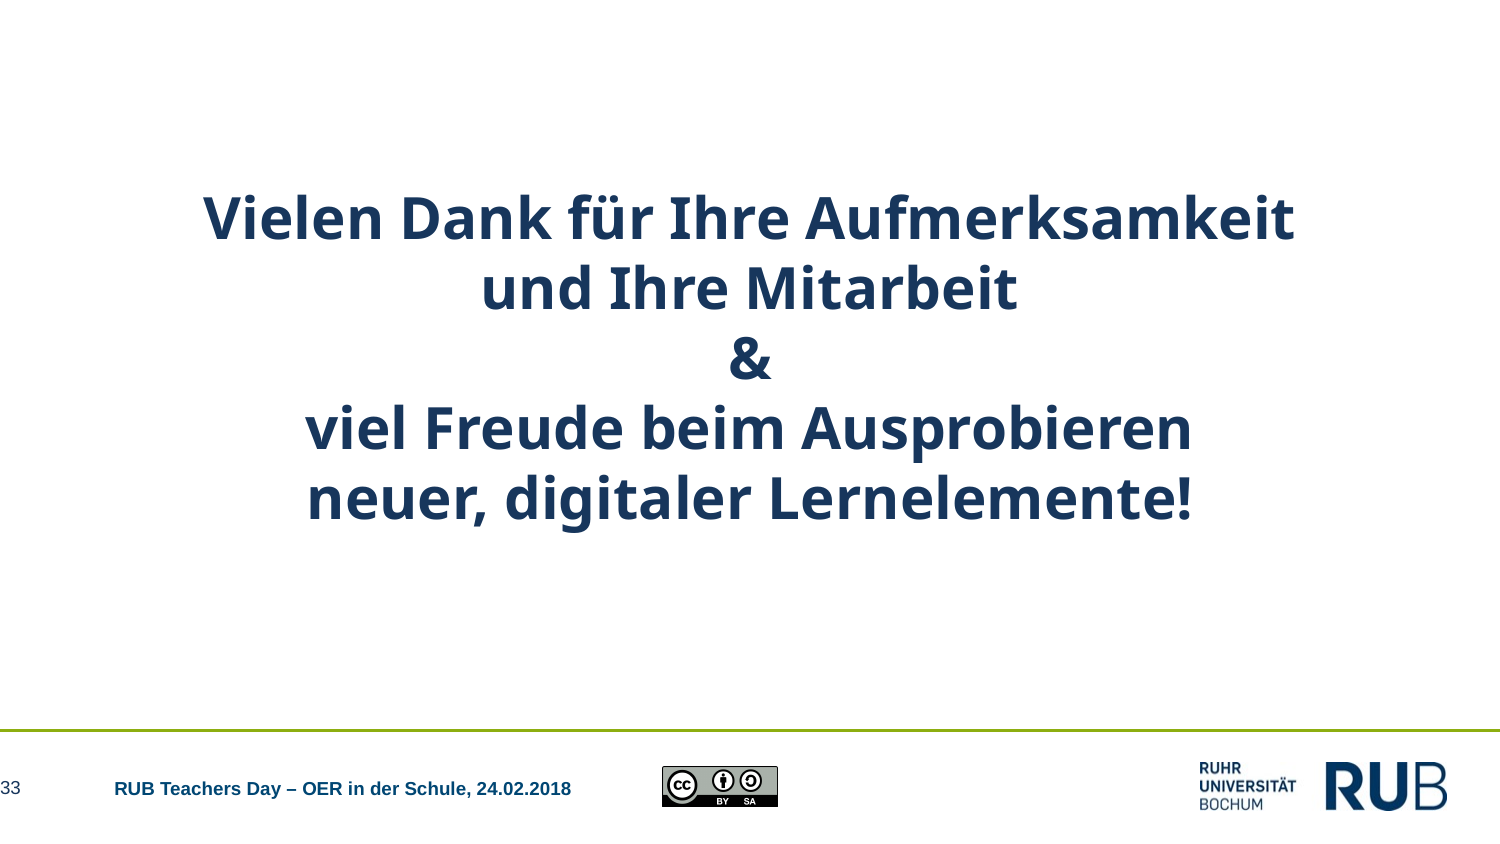

Vielen Dank für Ihre Aufmerksamkeit
und Ihre Mitarbeit
&
viel Freude beim Ausprobieren
neuer, digitaler Lernelemente!
RUB Teachers Day – OER in der Schule, 24.02.2018